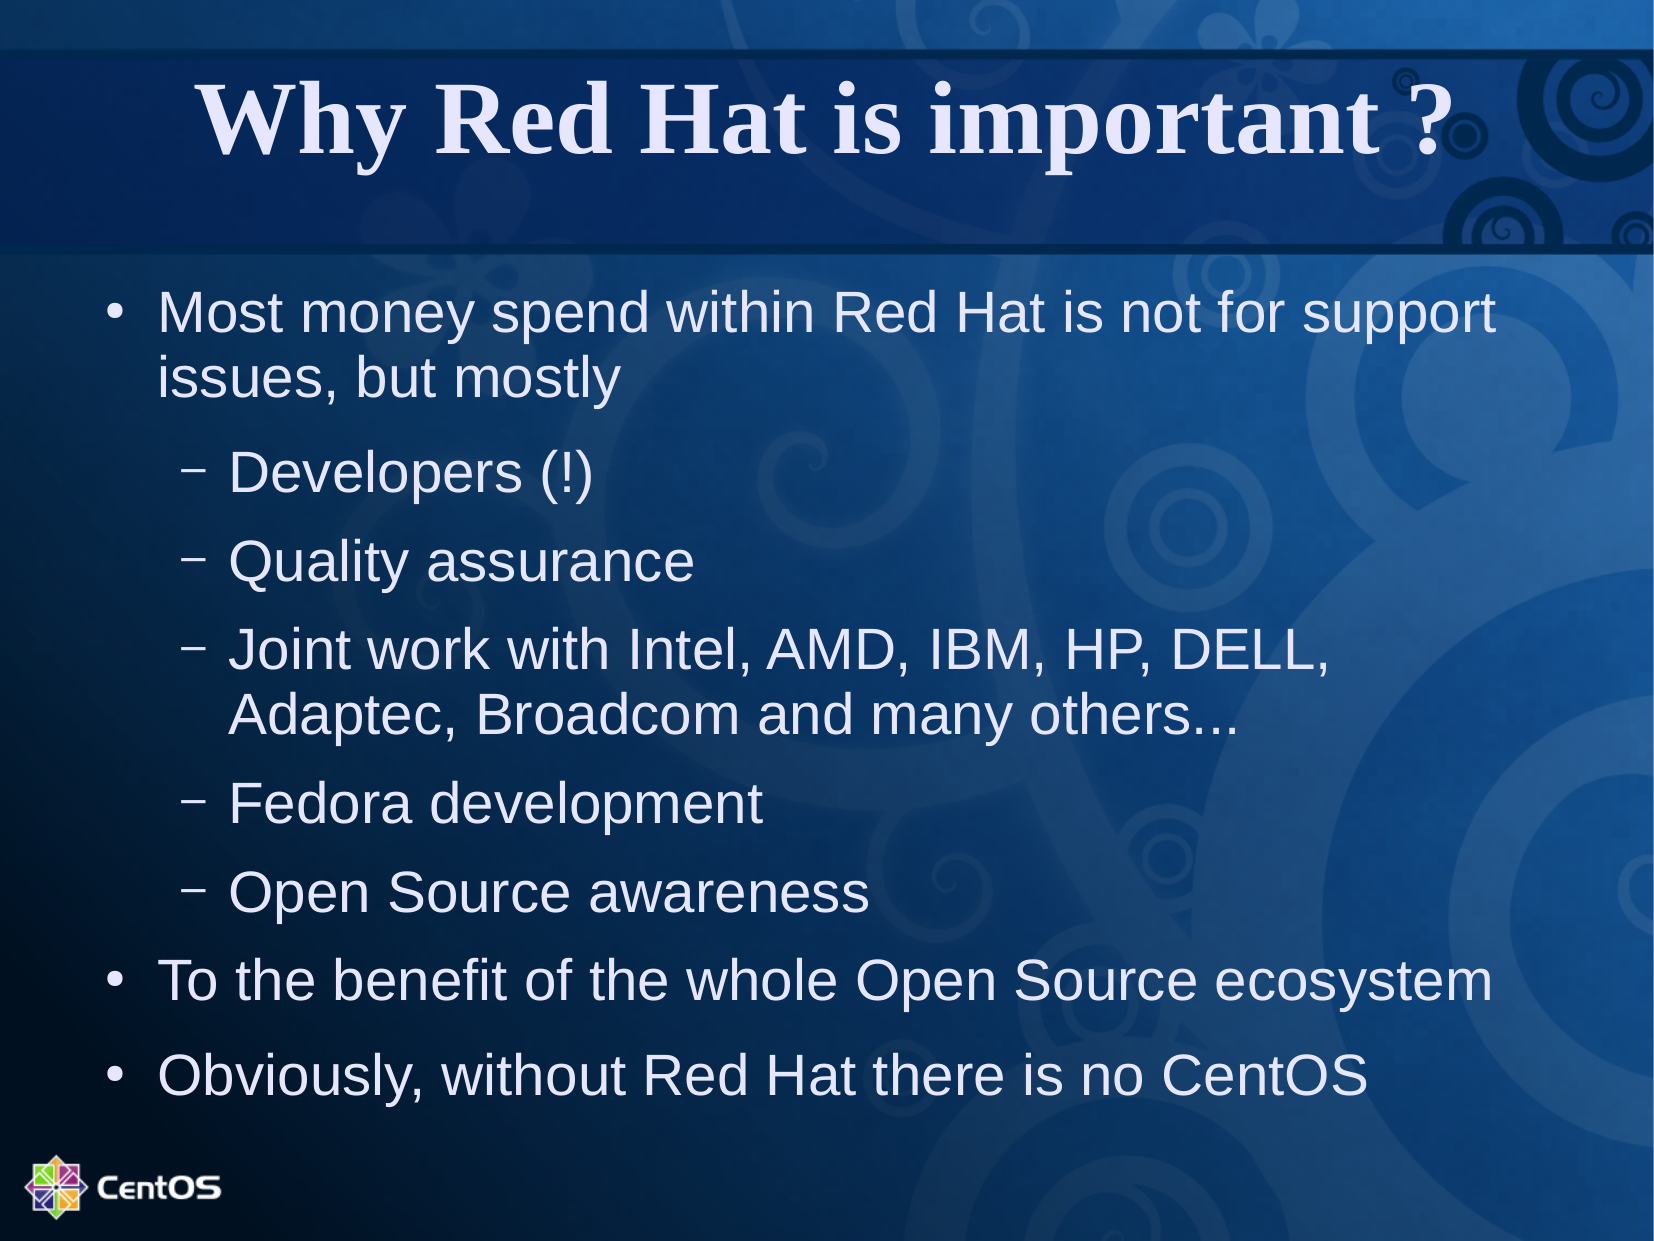

# Why Red Hat is important ?
Most money spend within Red Hat is not for support issues, but mostly
Developers (!)
Quality assurance
Joint work with Intel, AMD, IBM, HP, DELL, Adaptec, Broadcom and many others...
Fedora development
Open Source awareness
To the benefit of the whole Open Source ecosystem
Obviously, without Red Hat there is no CentOS